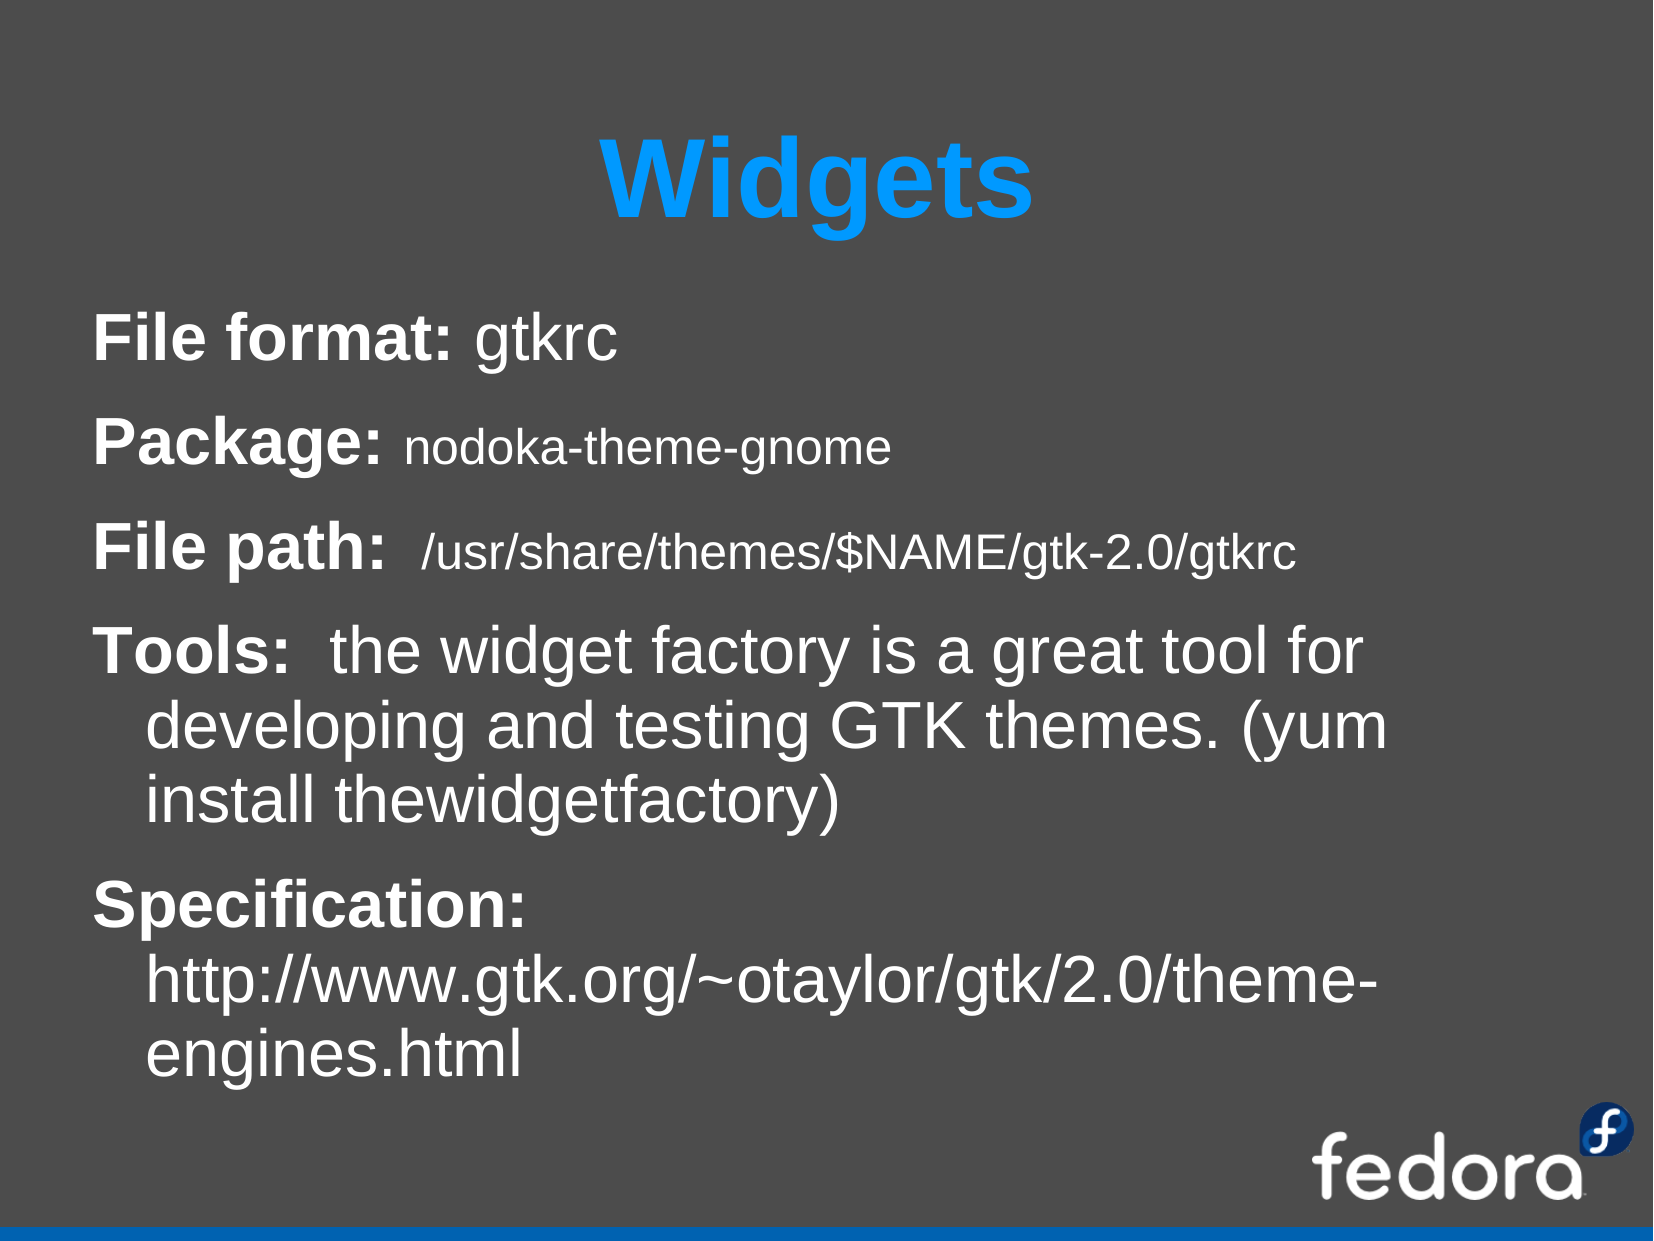

# Widgets
File format: gtkrc
Package: nodoka-theme-gnome
File path: /usr/share/themes/$NAME/gtk-2.0/gtkrc
Tools: the widget factory is a great tool for developing and testing GTK themes. (yum install thewidgetfactory)
Specification:
http://www.gtk.org/~otaylor/gtk/2.0/theme-engines.html